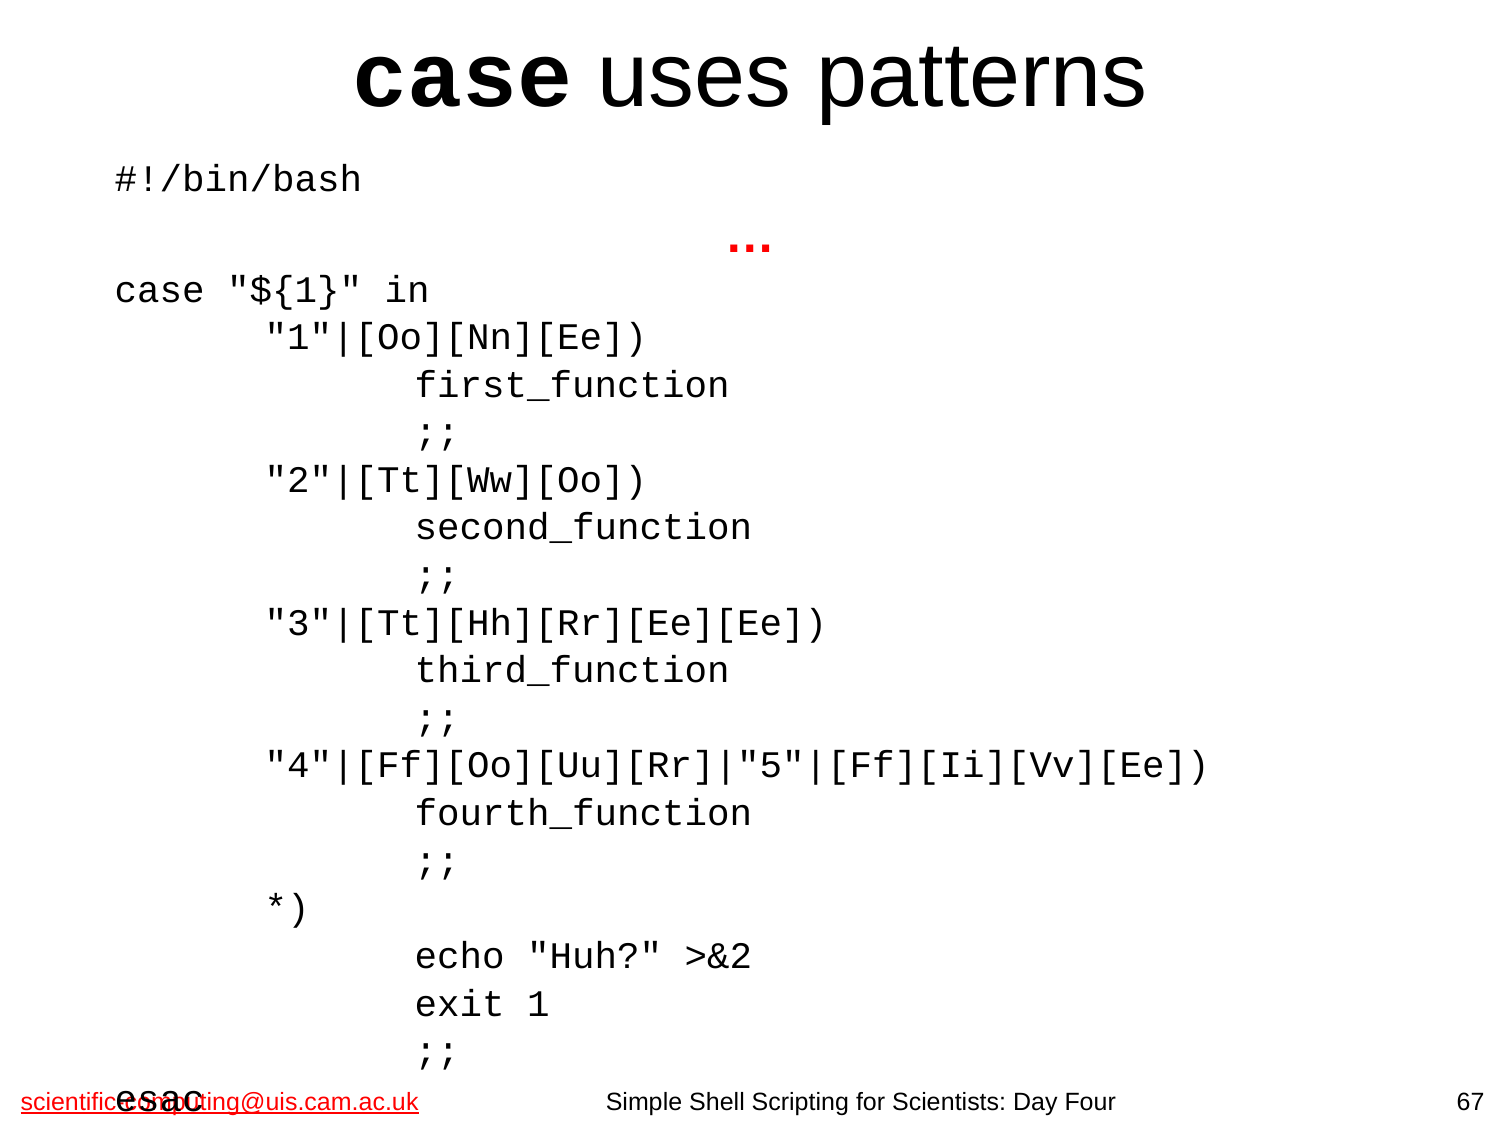

# case uses patterns
#!/bin/bash
…
case "${1}" in
	"1"|[Oo][Nn][Ee])
			first_function
		;;
	"2"|[Tt][Ww][Oo])
			second_function
		;;
	"3"|[Tt][Hh][Rr][Ee][Ee])
			third_function
		;;
	"4"|[Ff][Oo][Uu][Rr]|"5"|[Ff][Ii][Vv][Ee])
			fourth_function
		;;
	*)
			echo "Huh?" >&2
			exit 1
		;;
esac
escience-support@ucs.cam.ac.uk	Simple Shell Scripting for Scientists: Day Three
67